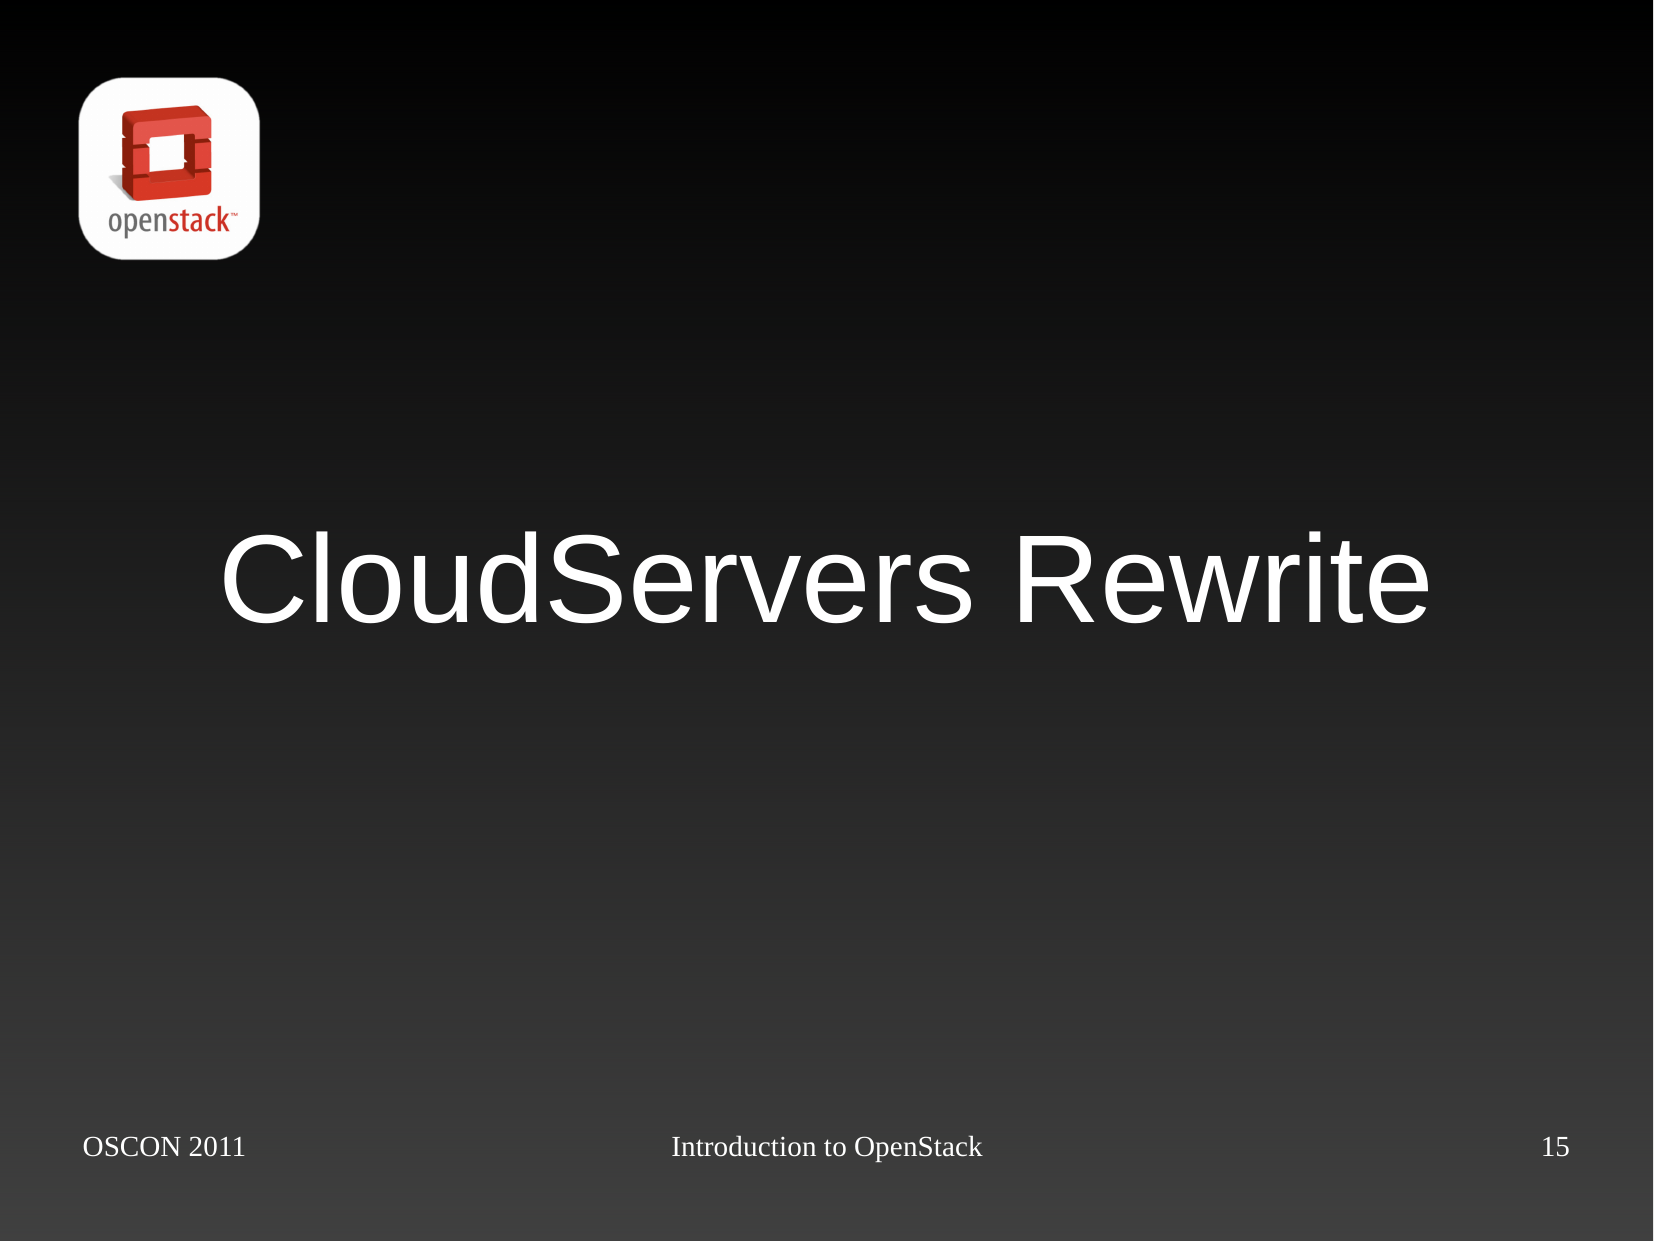

# CloudServers Rewrite
OSCON 2011
Introduction to OpenStack
15